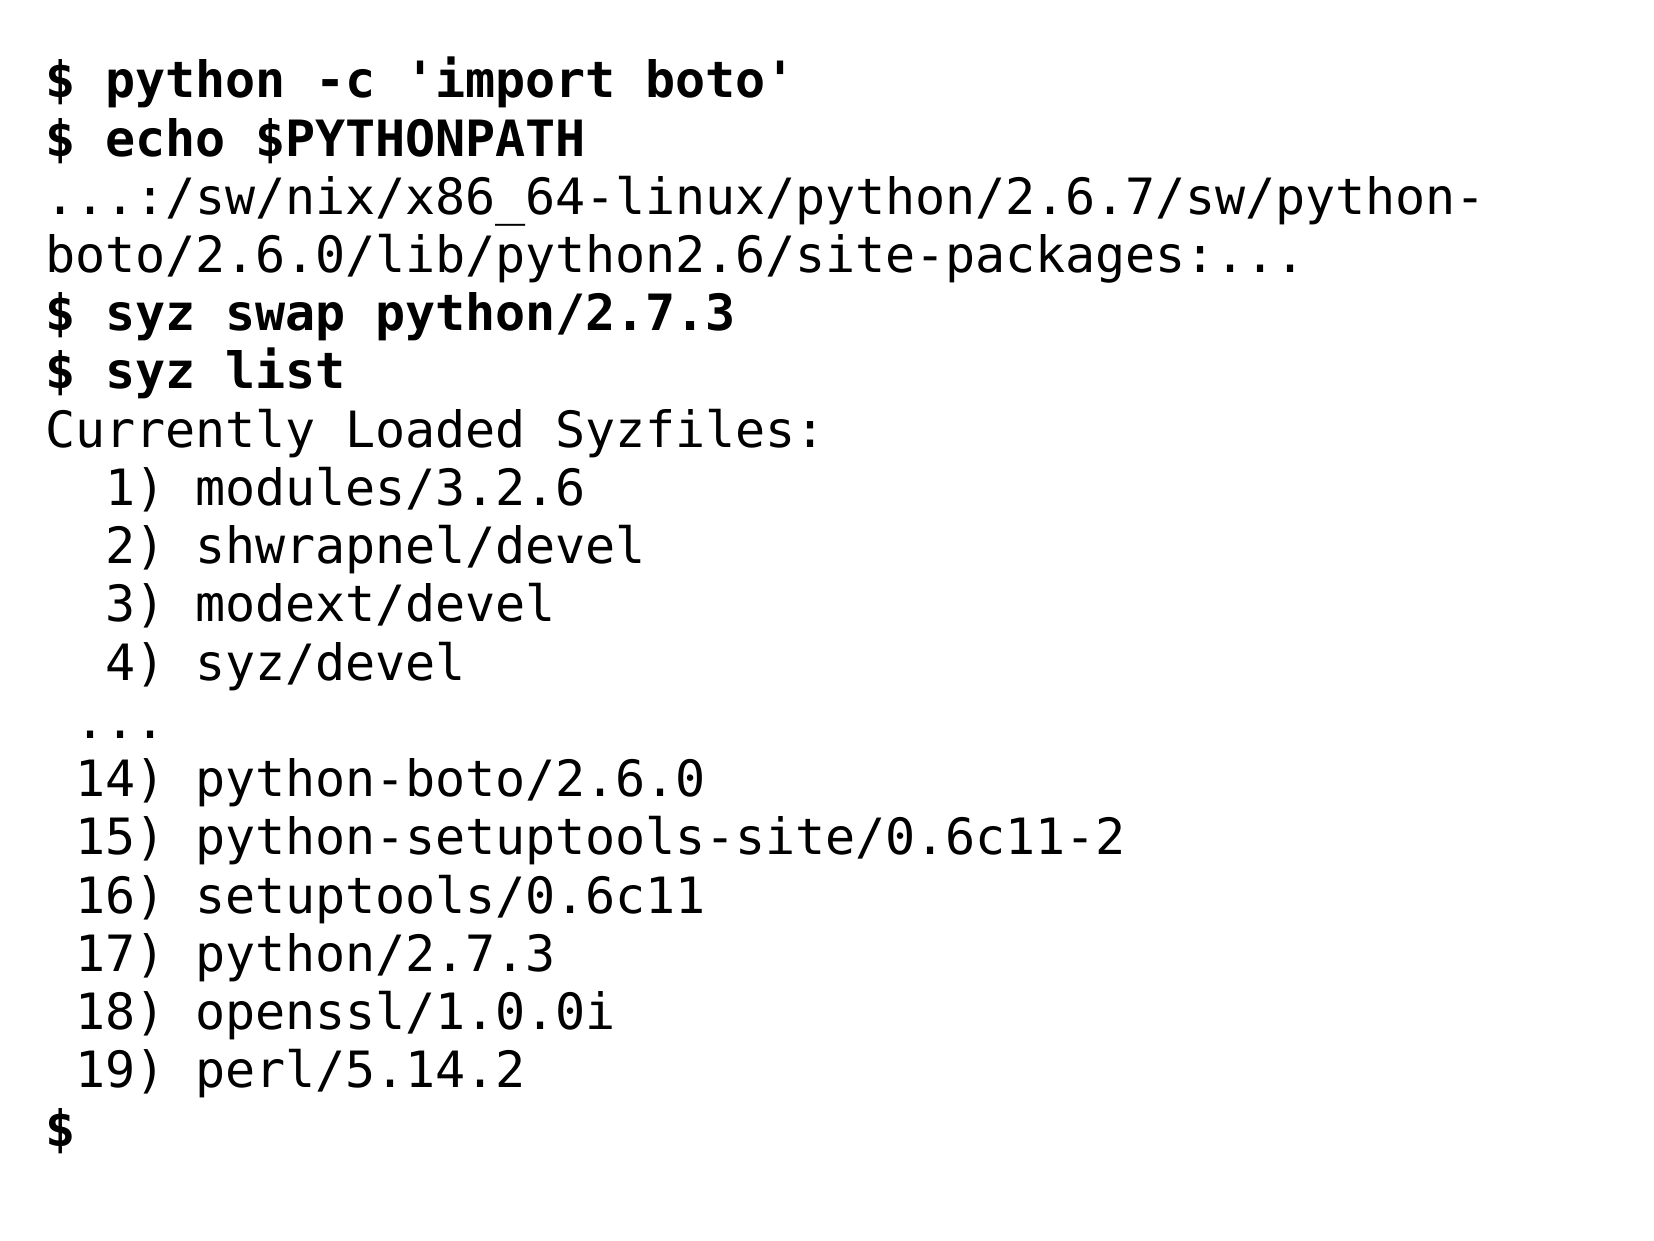

# $ python -c 'import boto' $ echo $PYTHONPATH
...:/sw/nix/x86_64-linux/python/2.6.7/sw/python-boto/2.6.0/lib/python2.6/site-packages:...
$ syz swap python/2.7.3
$ syz list
Currently Loaded Syzfiles:
 1) modules/3.2.6
 2) shwrapnel/devel
 3) modext/devel
 4) syz/devel
 ...
 14) python-boto/2.6.0
 15) python-setuptools-site/0.6c11-2
 16) setuptools/0.6c11
 17) python/2.7.3
 18) openssl/1.0.0i
 19) perl/5.14.2
$